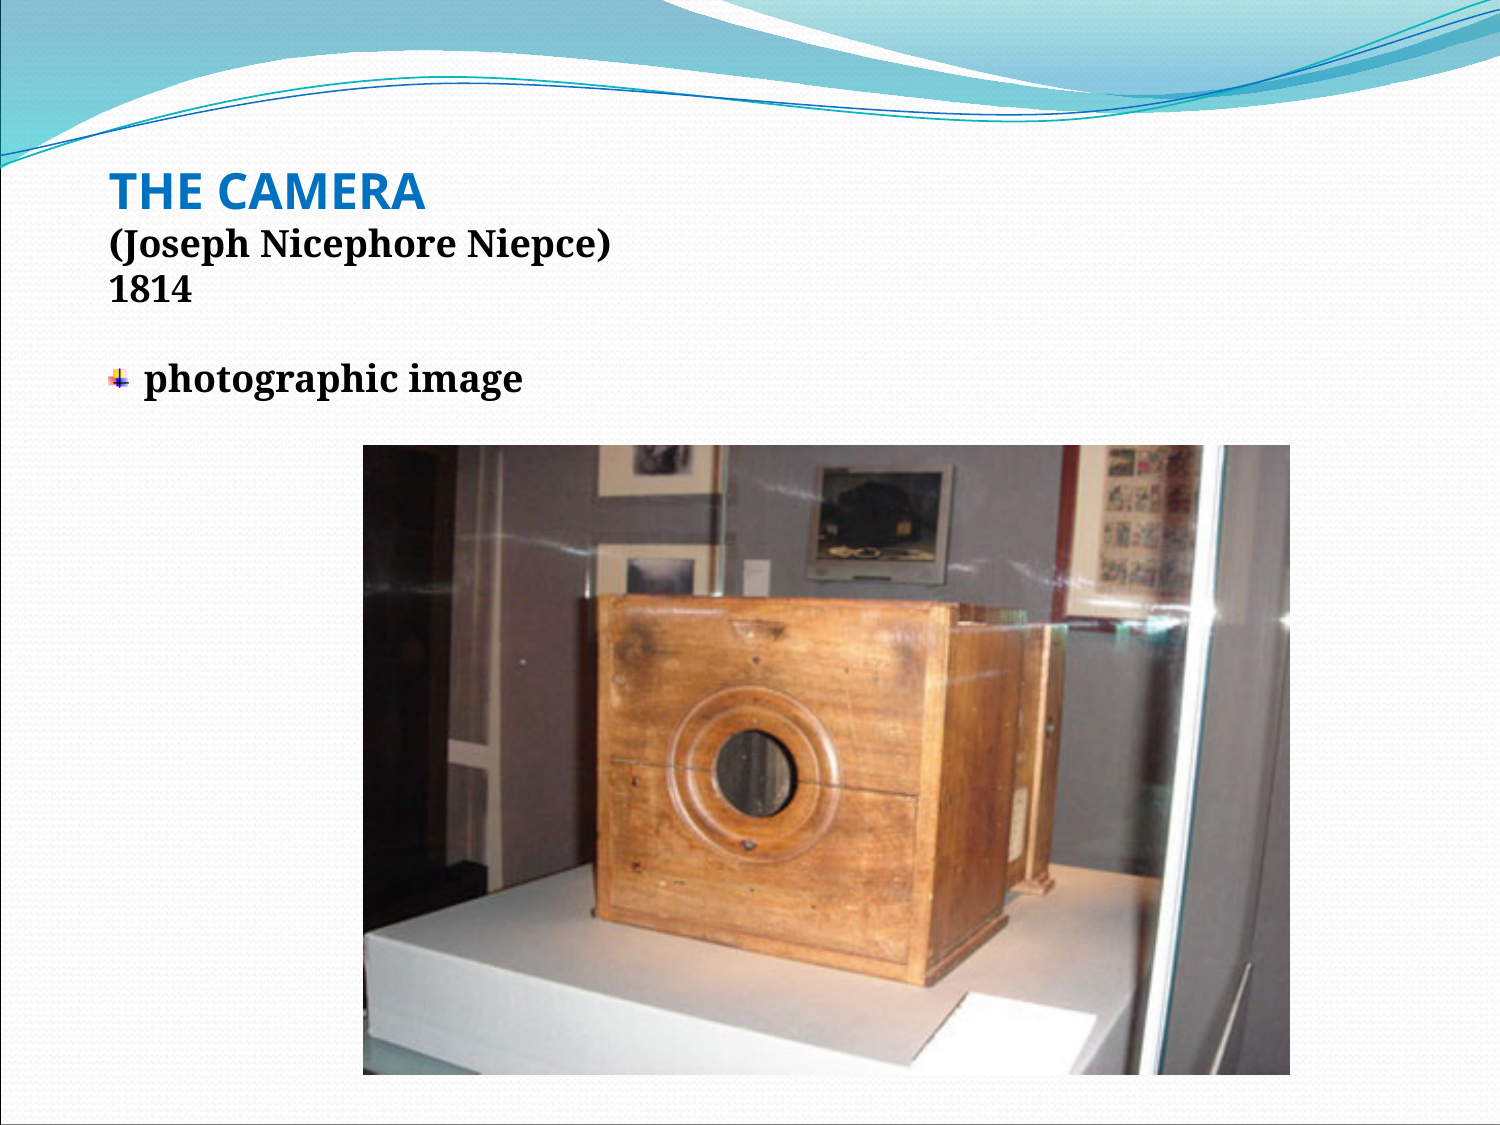

THE CAMERA
(Joseph Nicephore Niepce)
1814
photographic image